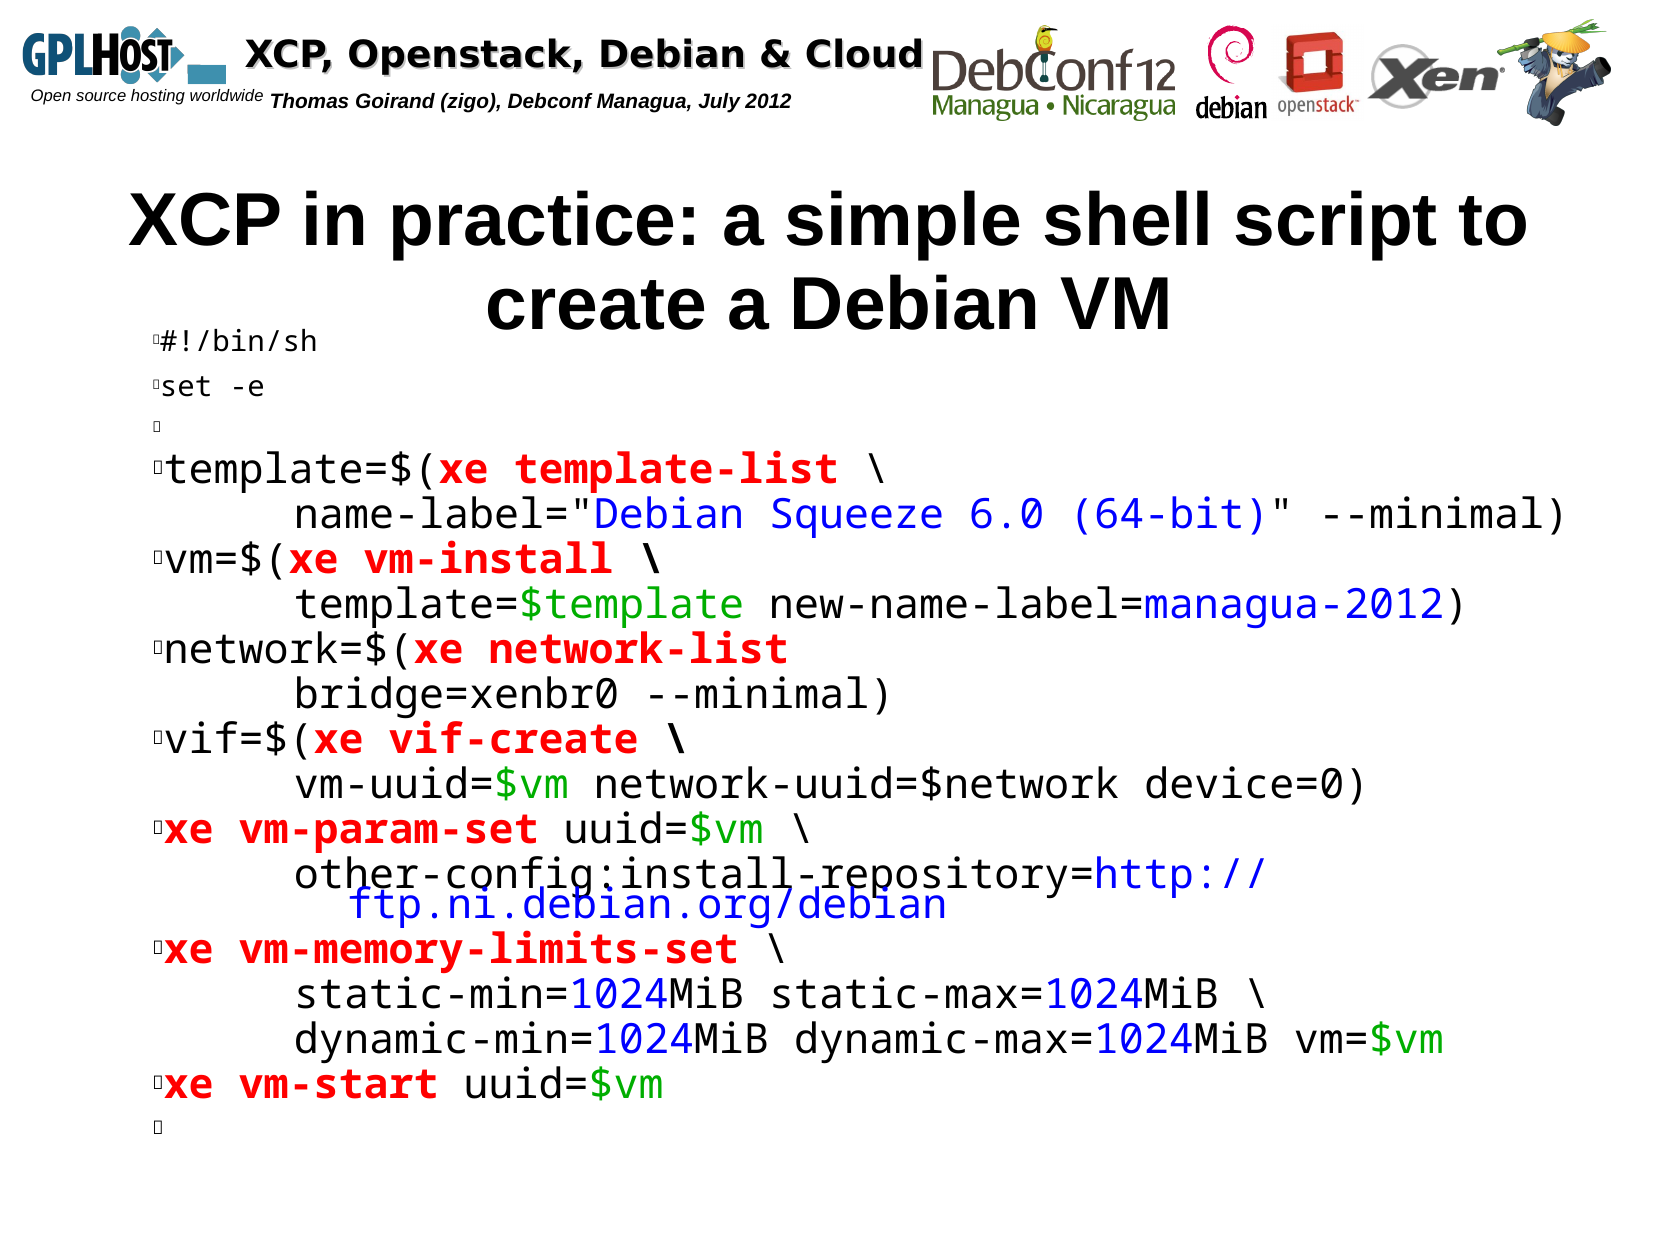

XCP in practice: a simple shell script to create a Debian VM
#!/bin/sh
set -e
template=$(xe template-list \
name-label="Debian Squeeze 6.0 (64-bit)" --minimal)
vm=$(xe vm-install \
template=$template new-name-label=managua-2012)
network=$(xe network-list
bridge=xenbr0 --minimal)
vif=$(xe vif-create \
vm-uuid=$vm network-uuid=$network device=0)
xe vm-param-set uuid=$vm \
other-config:install-repository=http://ftp.ni.debian.org/debian
xe vm-memory-limits-set \
static-min=1024MiB static-max=1024MiB \
dynamic-min=1024MiB dynamic-max=1024MiB vm=$vm
xe vm-start uuid=$vm